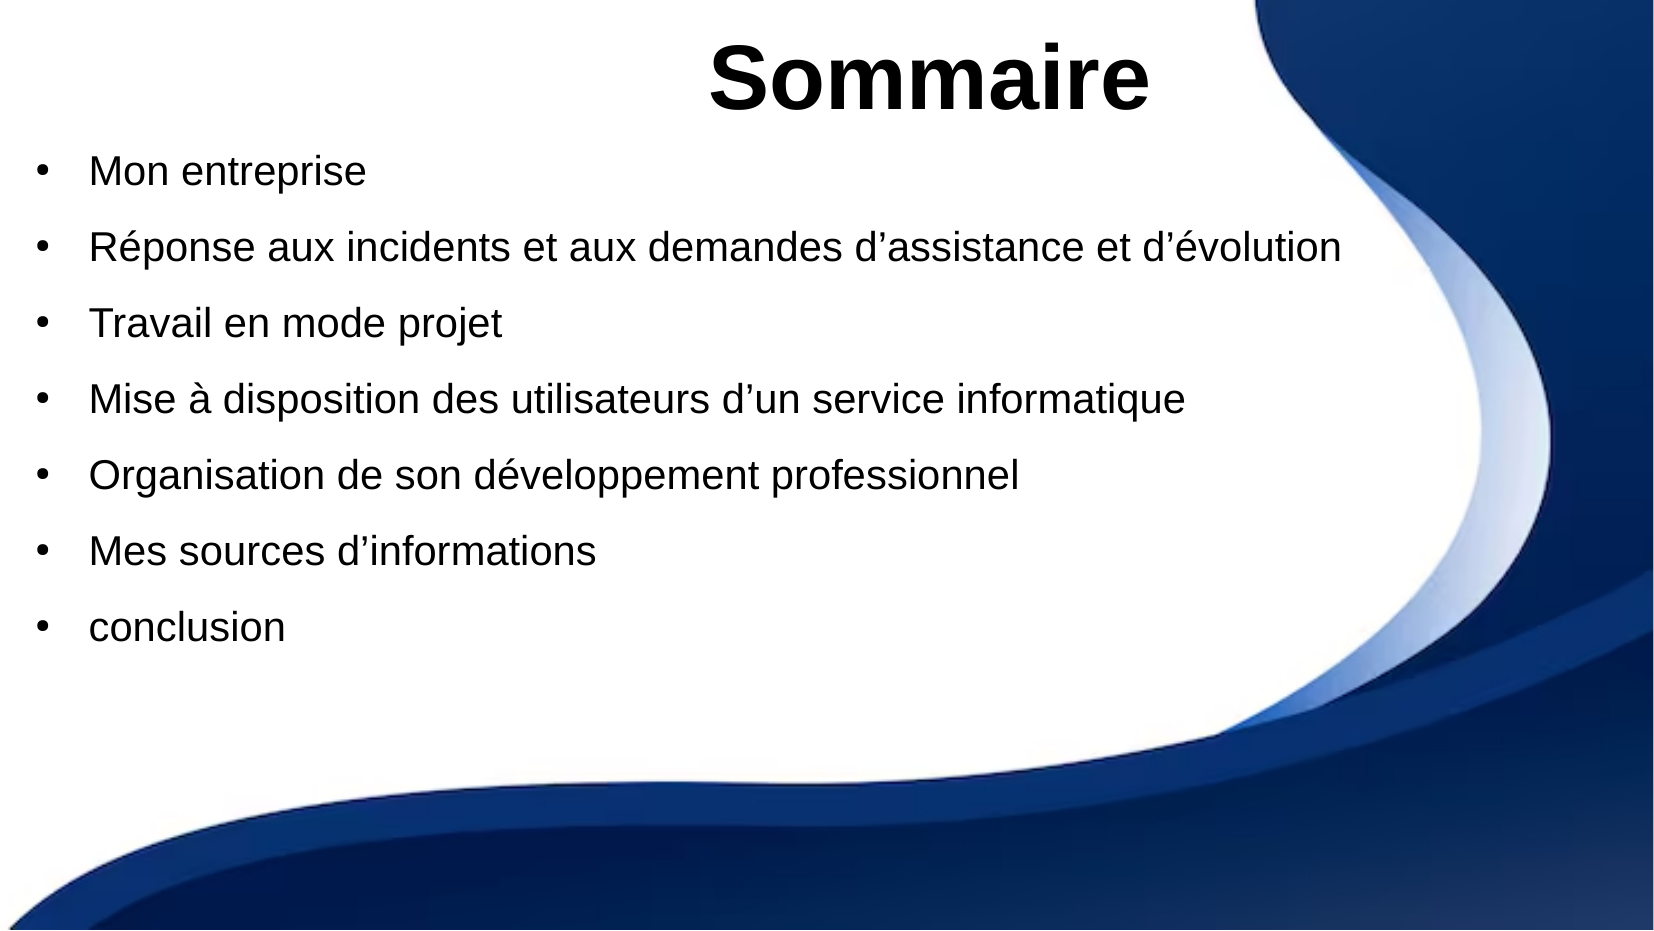

# Sommaire
Mon entreprise
Réponse aux incidents et aux demandes d’assistance et d’évolution
Travail en mode projet
Mise à disposition des utilisateurs d’un service informatique
Organisation de son développement professionnel
Mes sources d’informations
conclusion